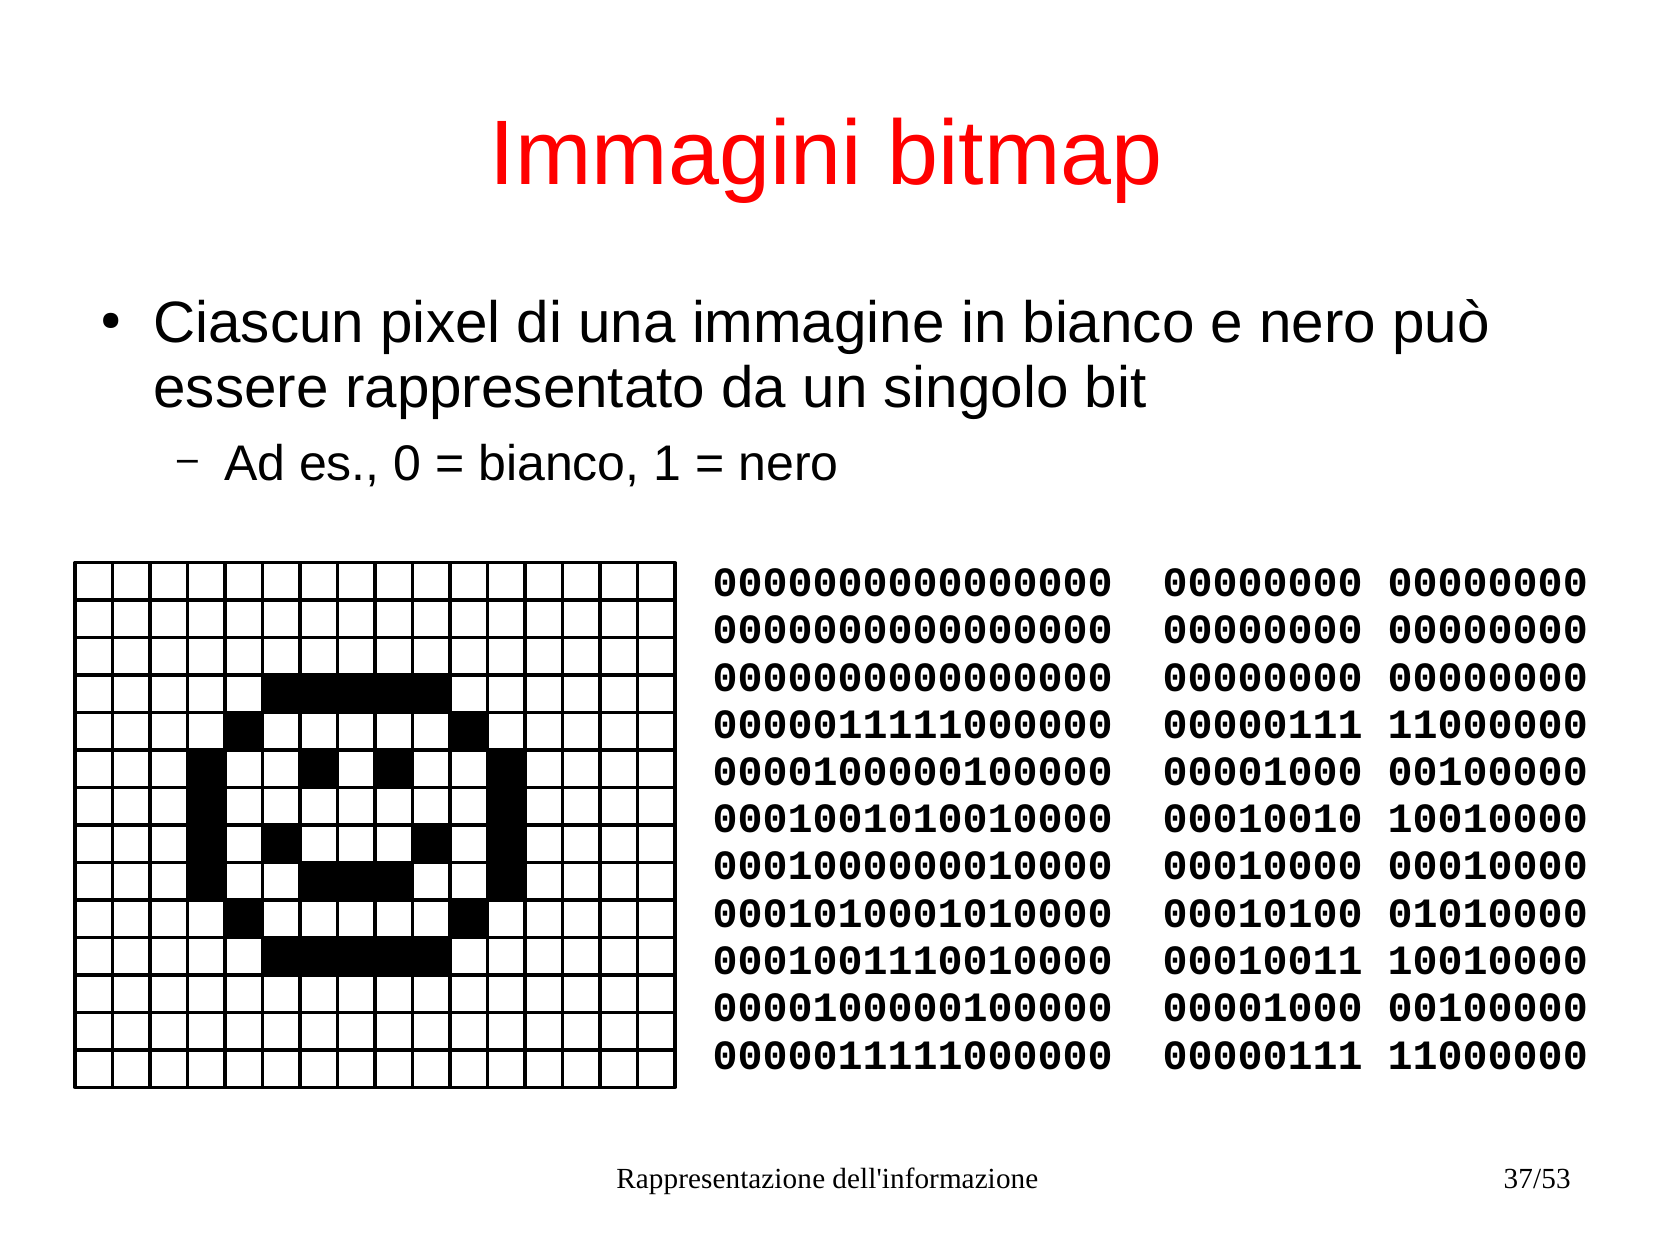

# Immagini bitmap
Ciascun pixel di una immagine in bianco e nero può essere rappresentato da un singolo bit
Ad es., 0 = bianco, 1 = nero
0000000000000000
0000000000000000
0000000000000000
0000011111000000
0000100000100000
0001001010010000
0001000000010000
0001010001010000
0001001110010000
0000100000100000
0000011111000000
00000000 00000000
00000000 00000000
00000000 00000000
00000111 11000000
00001000 00100000
00010010 10010000
00010000 00010000
00010100 01010000
00010011 10010000
00001000 00100000
00000111 11000000
Rappresentazione dell'informazione
37